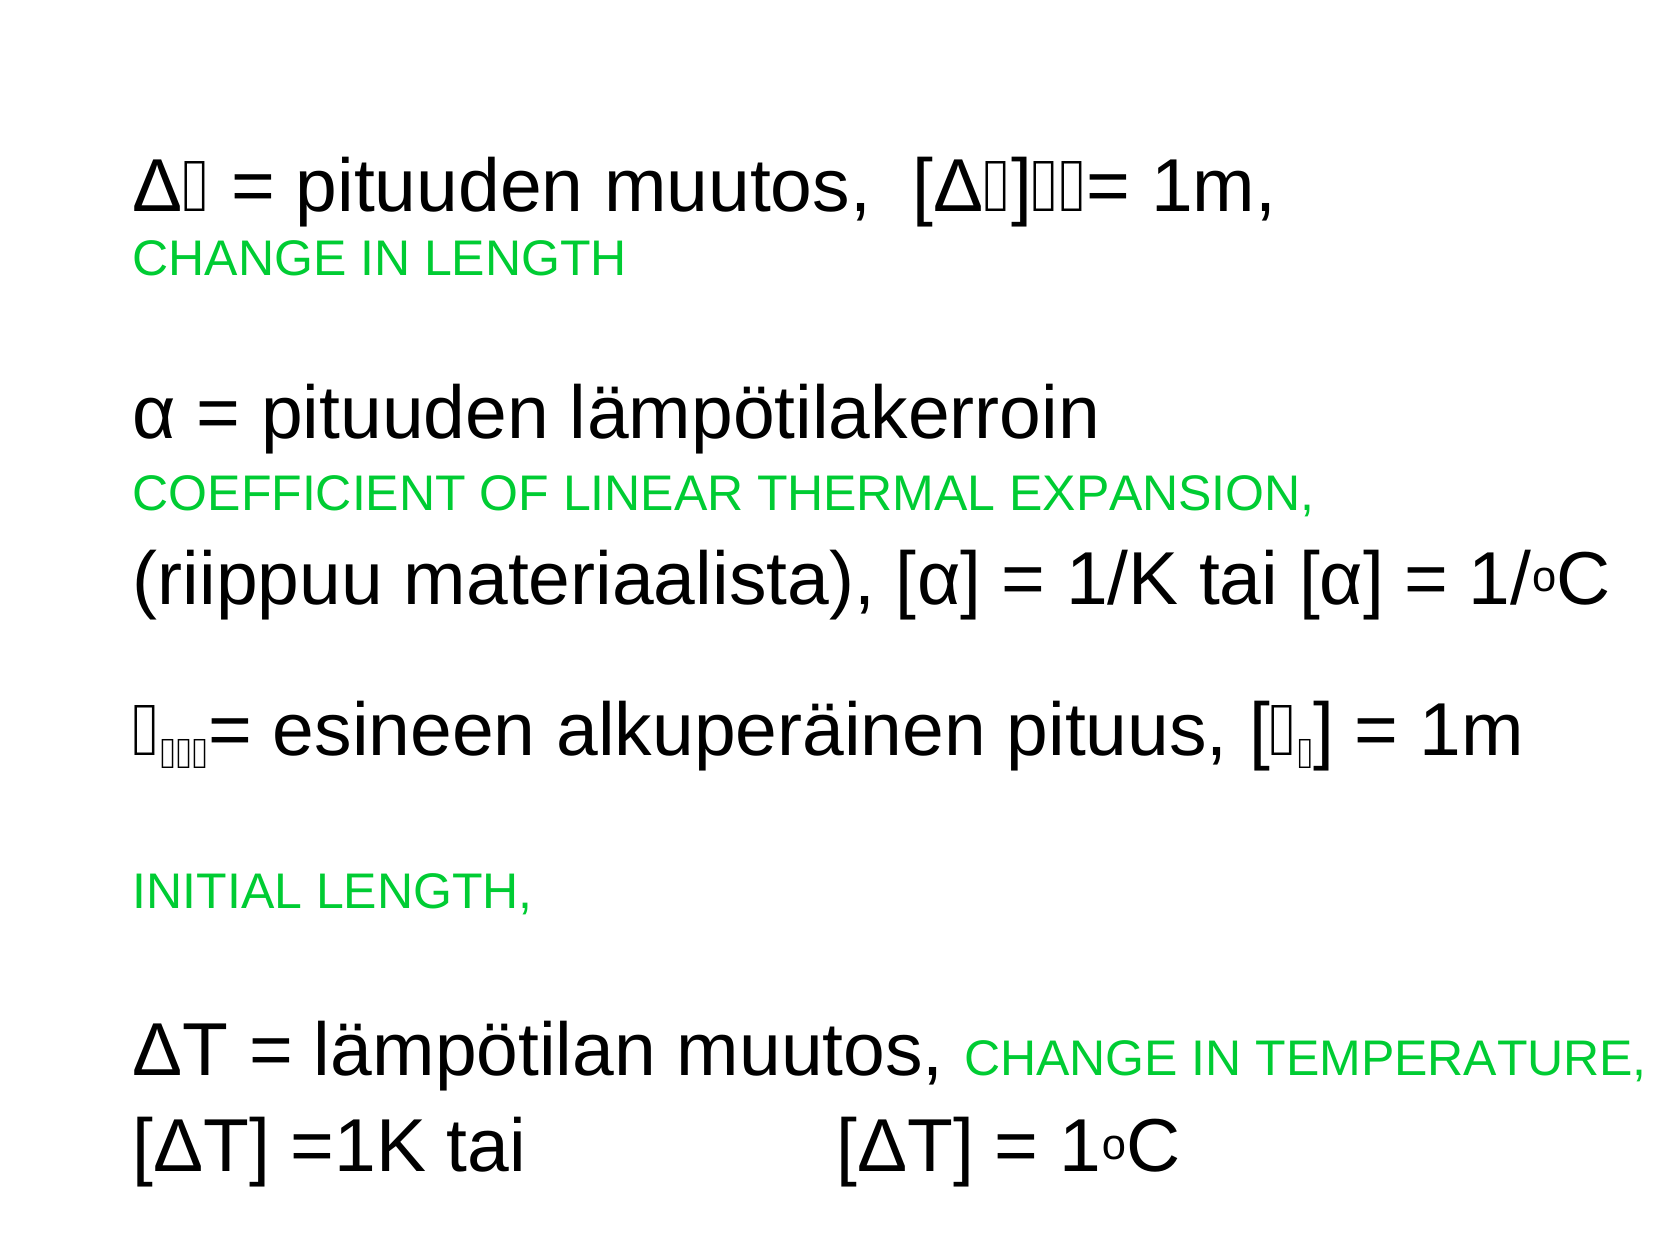

Δ = pituuden muutos, [Δ]= 1m,
CHANGE IN LENGTH
α = pituuden lämpötilakerroin
COEFFICIENT OF LINEAR THERMAL EXPANSION,
(riippuu materiaalista), [α] = 1/K tai [α] = 1/oC
= esineen alkuperäinen pituus, [] = 1m
INITIAL LENGTH,
ΔT = lämpötilan muutos, CHANGE IN TEMPERATURE, [ΔT] =1K tai [ΔT] = 1oC